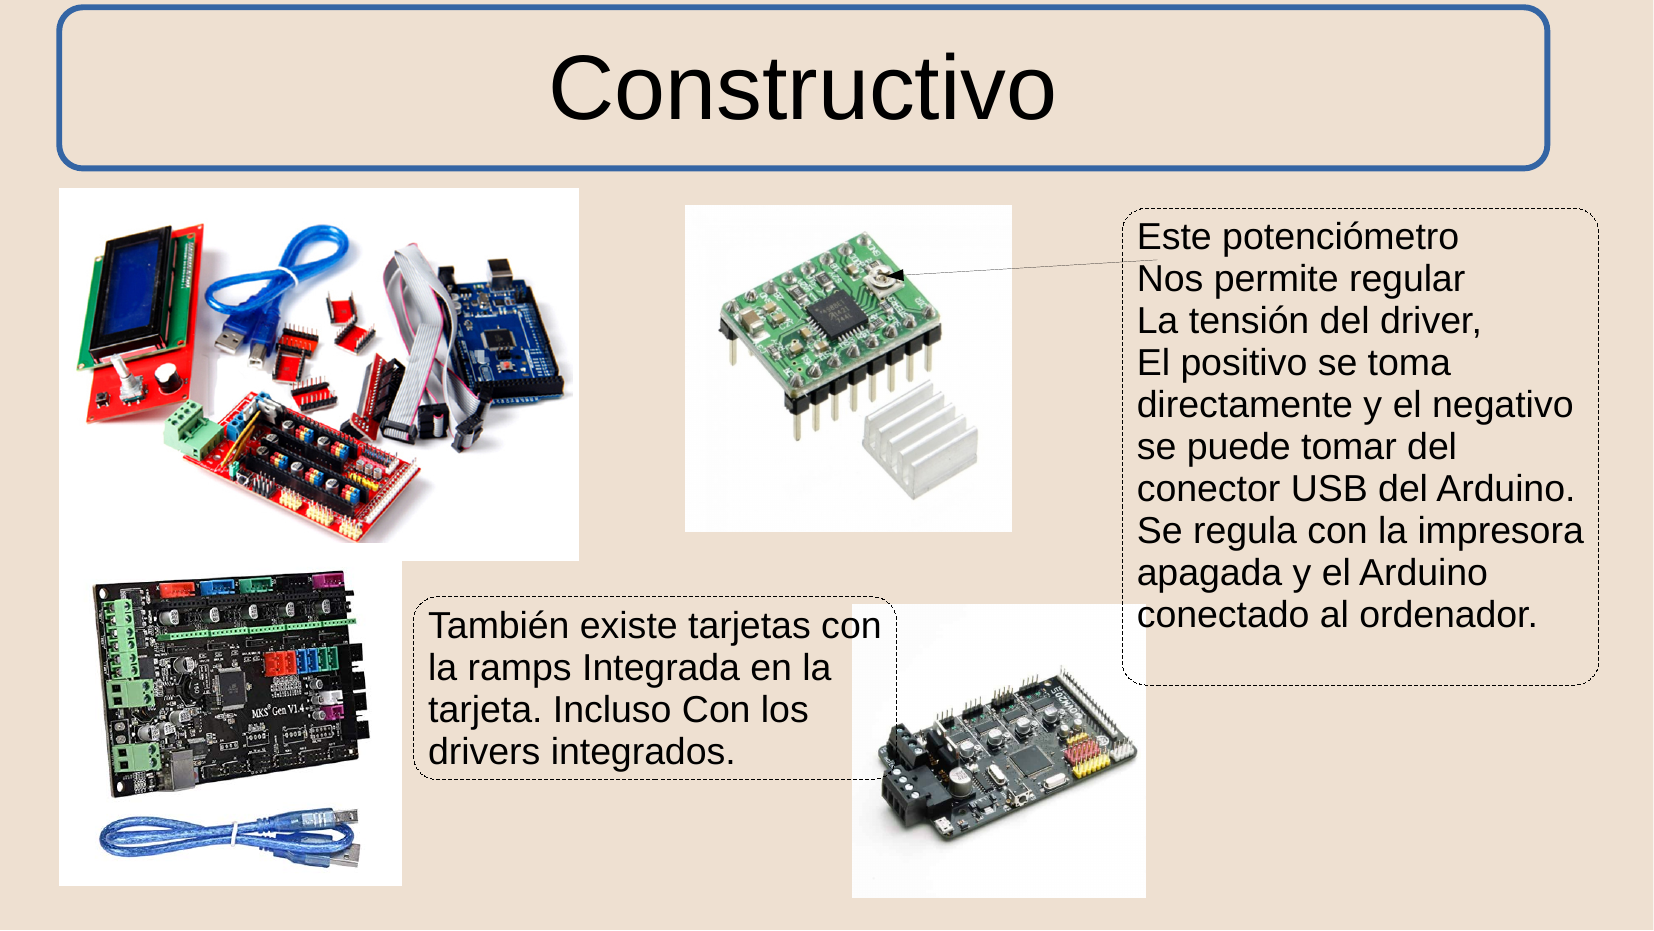

# Constructivo
Este potenciómetro
Nos permite regular
La tensión del driver,
El positivo se toma
directamente y el negativo
se puede tomar del
conector USB del Arduino.
Se regula con la impresora
apagada y el Arduino
conectado al ordenador.
También existe tarjetas con
la ramps Integrada en la
tarjeta. Incluso Con los
drivers integrados.